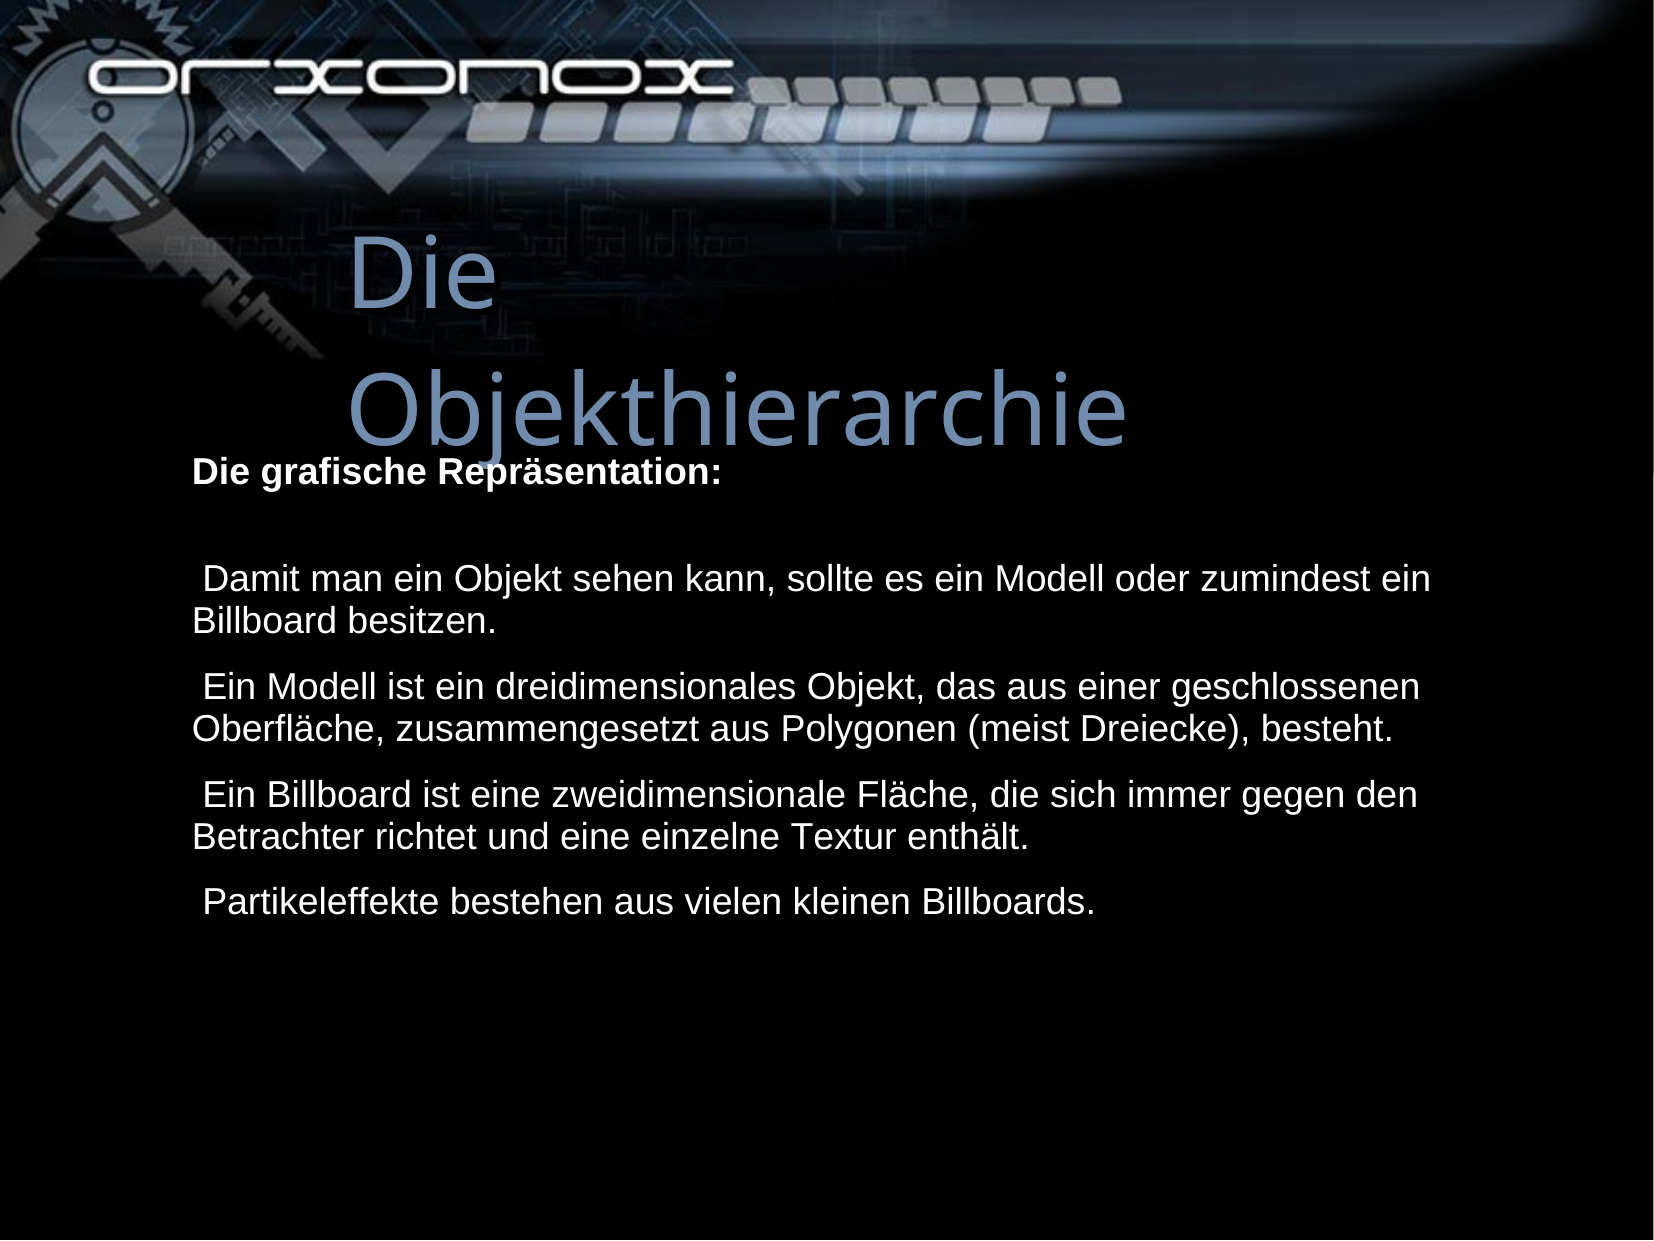

Die Objekthierarchie
Die grafische Repräsentation:
 Damit man ein Objekt sehen kann, sollte es ein Modell oder zumindest ein Billboard besitzen.
 Ein Modell ist ein dreidimensionales Objekt, das aus einer geschlossenen Oberfläche, zusammengesetzt aus Polygonen (meist Dreiecke), besteht.
 Ein Billboard ist eine zweidimensionale Fläche, die sich immer gegen den Betrachter richtet und eine einzelne Textur enthält.
 Partikeleffekte bestehen aus vielen kleinen Billboards.